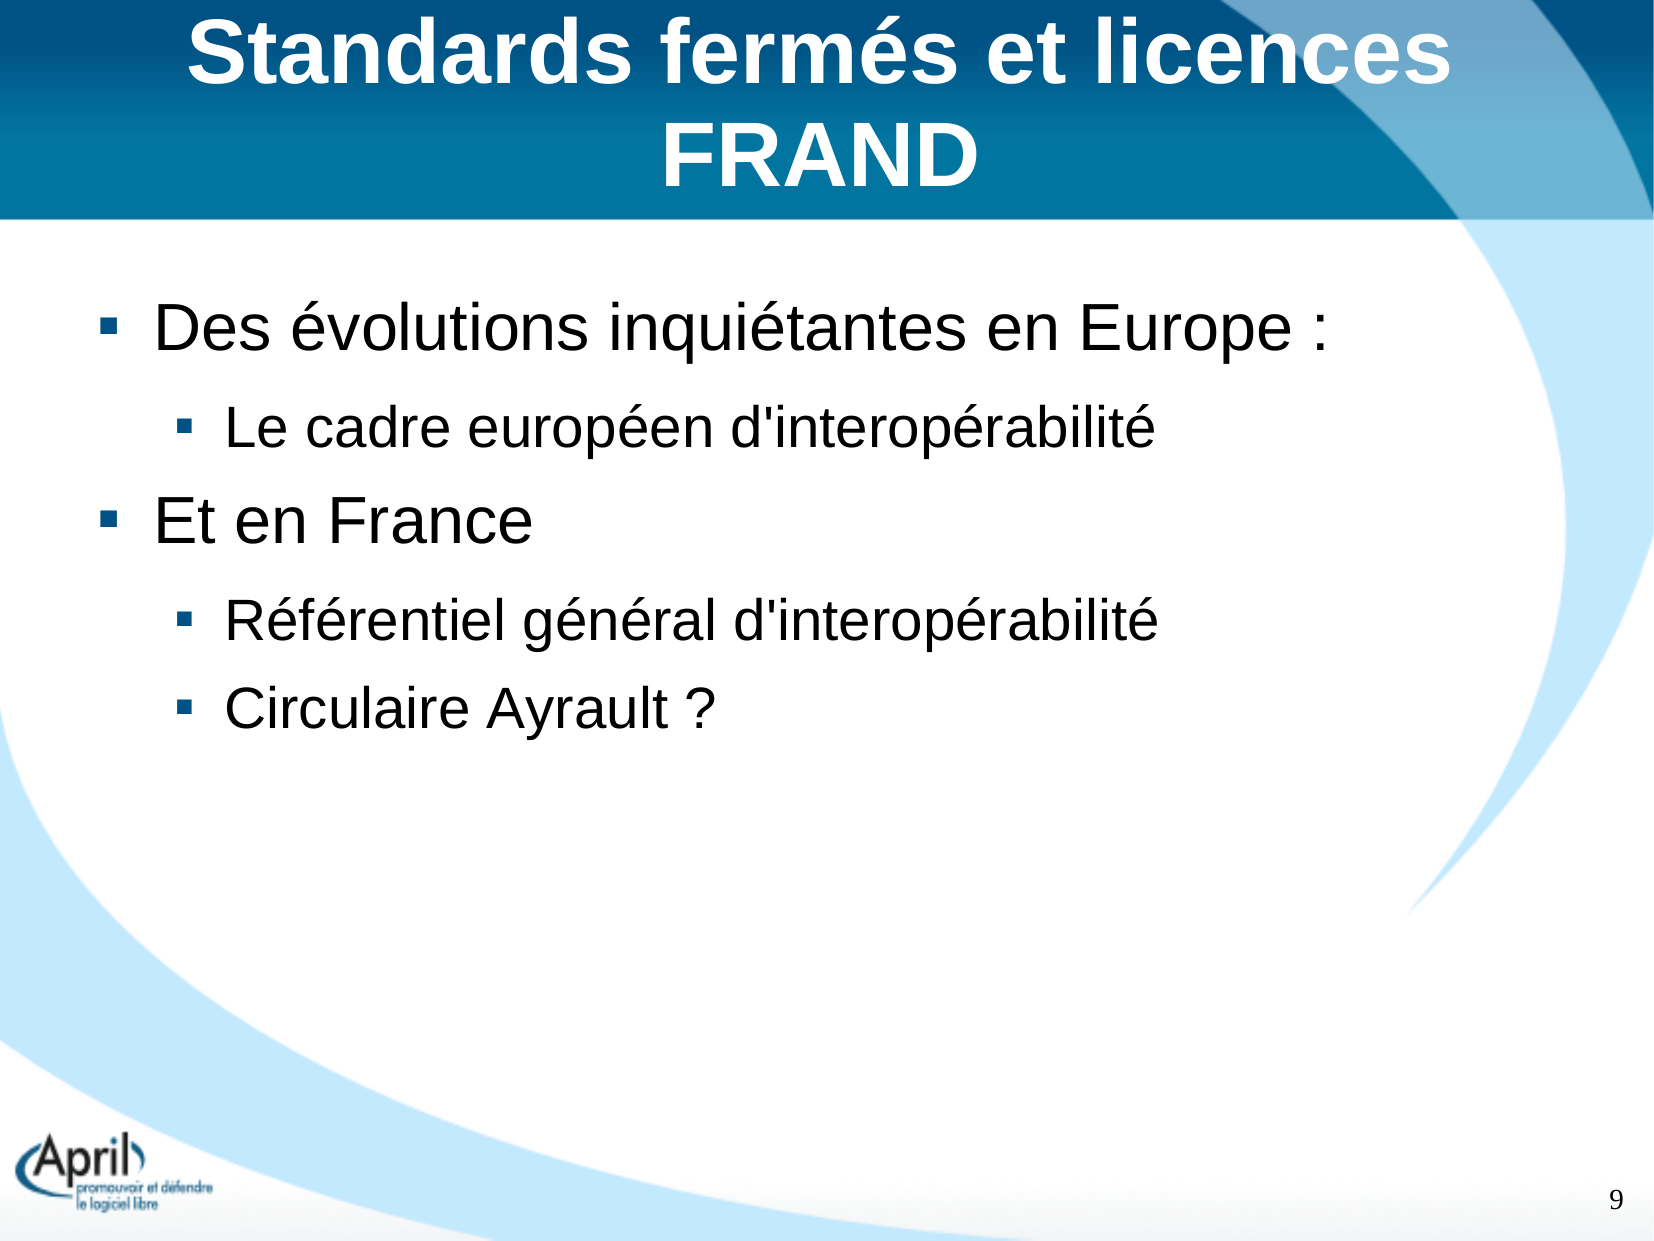

# Standards fermés et licences FRAND
Des évolutions inquiétantes en Europe :
Le cadre européen d'interopérabilité
Et en France
Référentiel général d'interopérabilité
Circulaire Ayrault ?
9